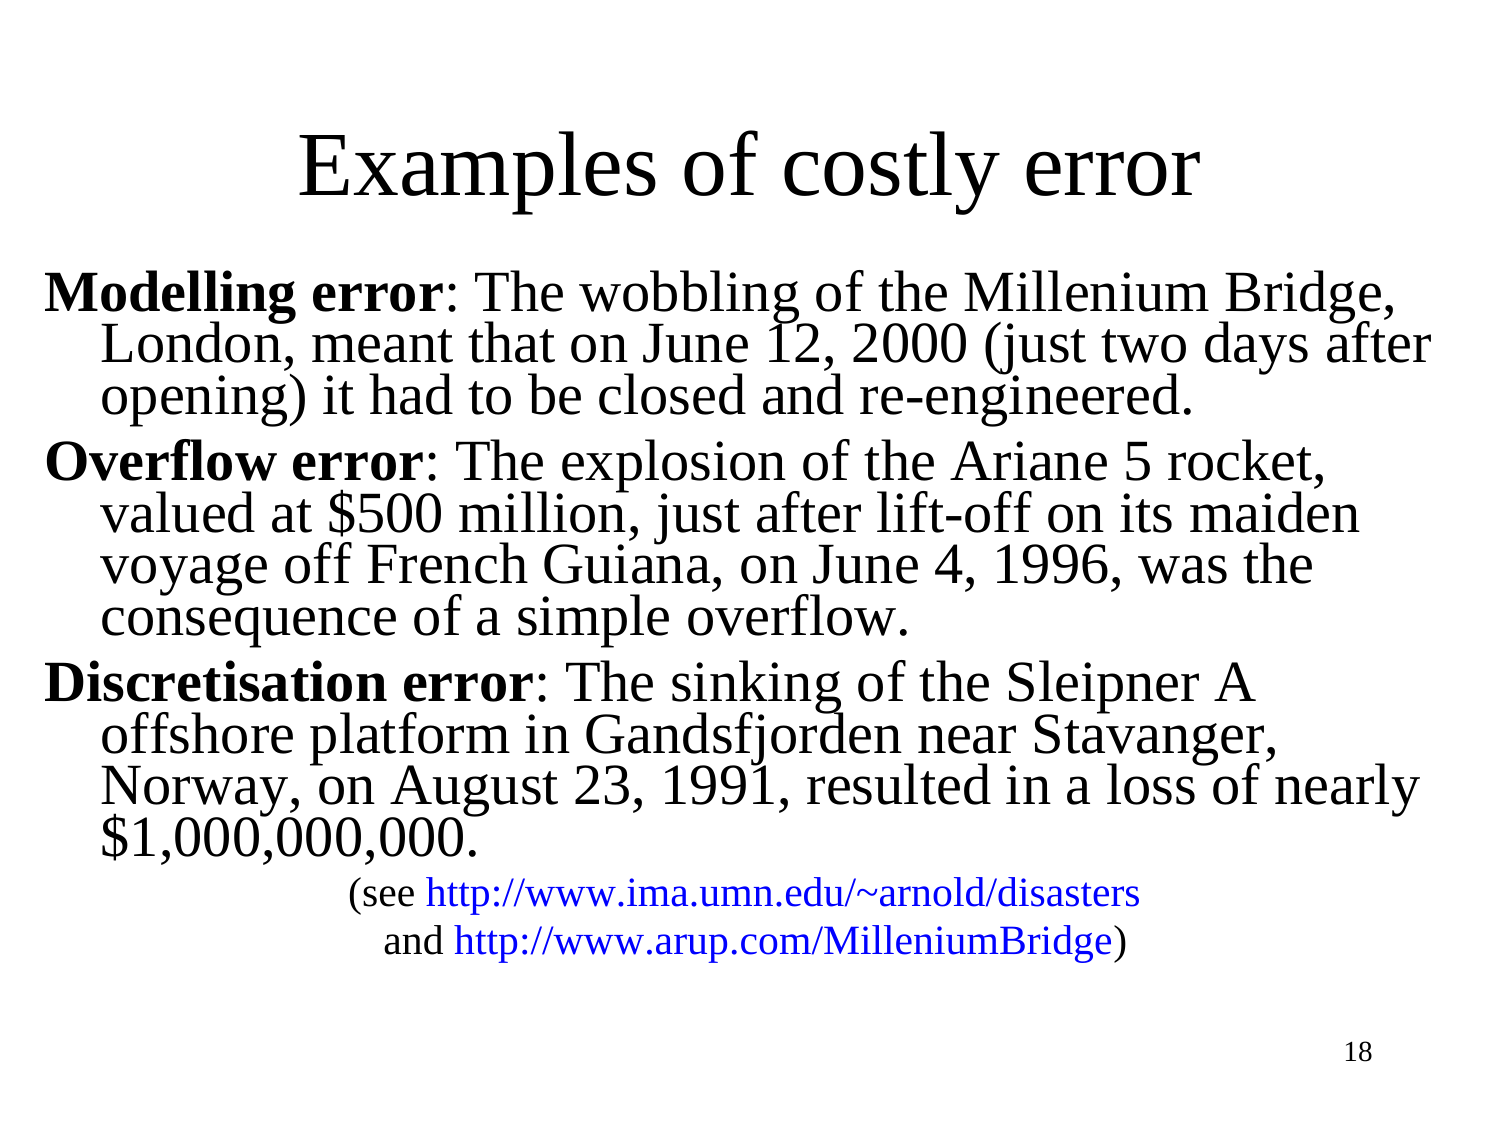

# Examples of costly error
Modelling error: The wobbling of the Millenium Bridge, London, meant that on June 12, 2000 (just two days after opening) it had to be closed and re-engineered.
Overflow error: The explosion of the Ariane 5 rocket, valued at $500 million, just after lift-off on its maiden voyage off French Guiana, on June 4, 1996, was the consequence of a simple overflow.
Discretisation error: The sinking of the Sleipner A offshore platform in Gandsfjorden near Stavanger, Norway, on August 23, 1991, resulted in a loss of nearly $1,000,000,000.
(see http://www.ima.umn.edu/~arnold/disasters
 and http://www.arup.com/MilleniumBridge)